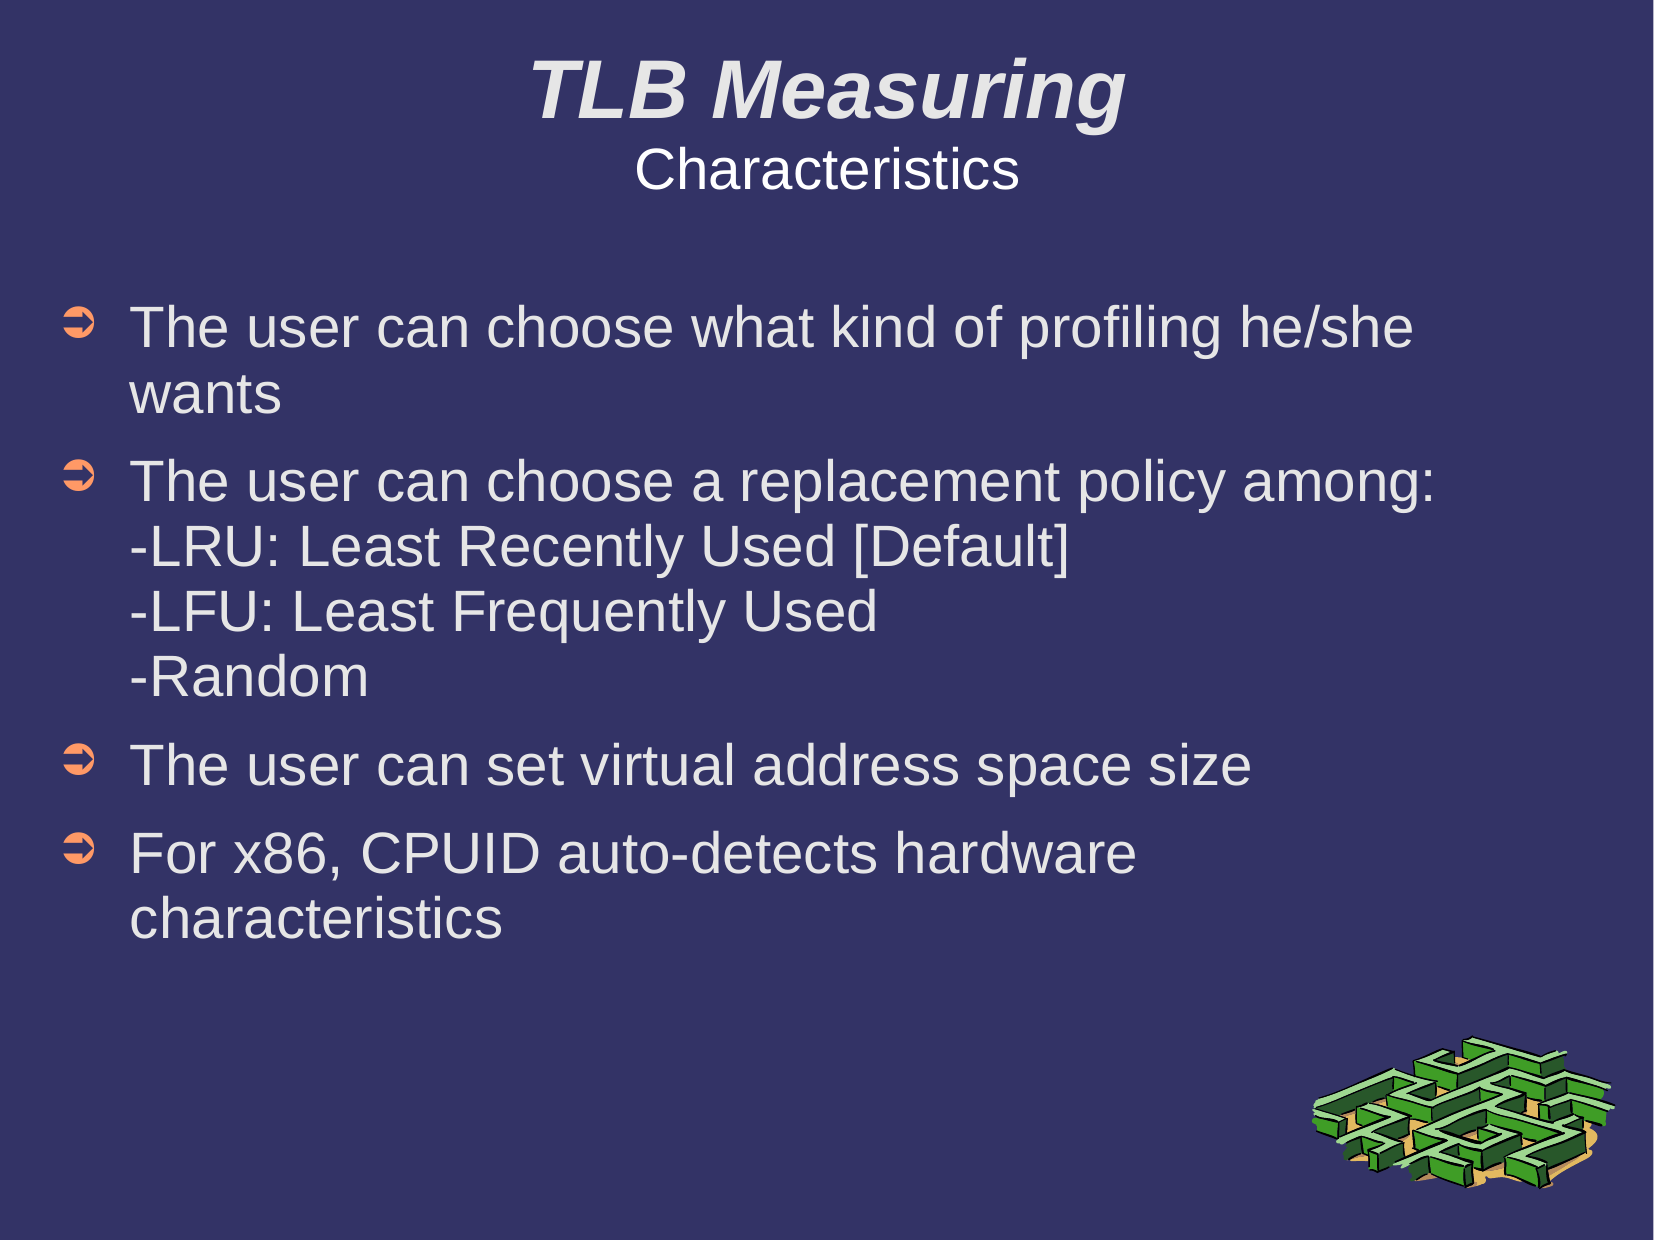

# TLB Measuring Characteristics
The user can choose what kind of profiling he/she wants
The user can choose a replacement policy among:
-LRU: Least Recently Used [Default]
-LFU: Least Frequently Used
-Random
The user can set virtual address space size
For x86, CPUID auto-detects hardware characteristics